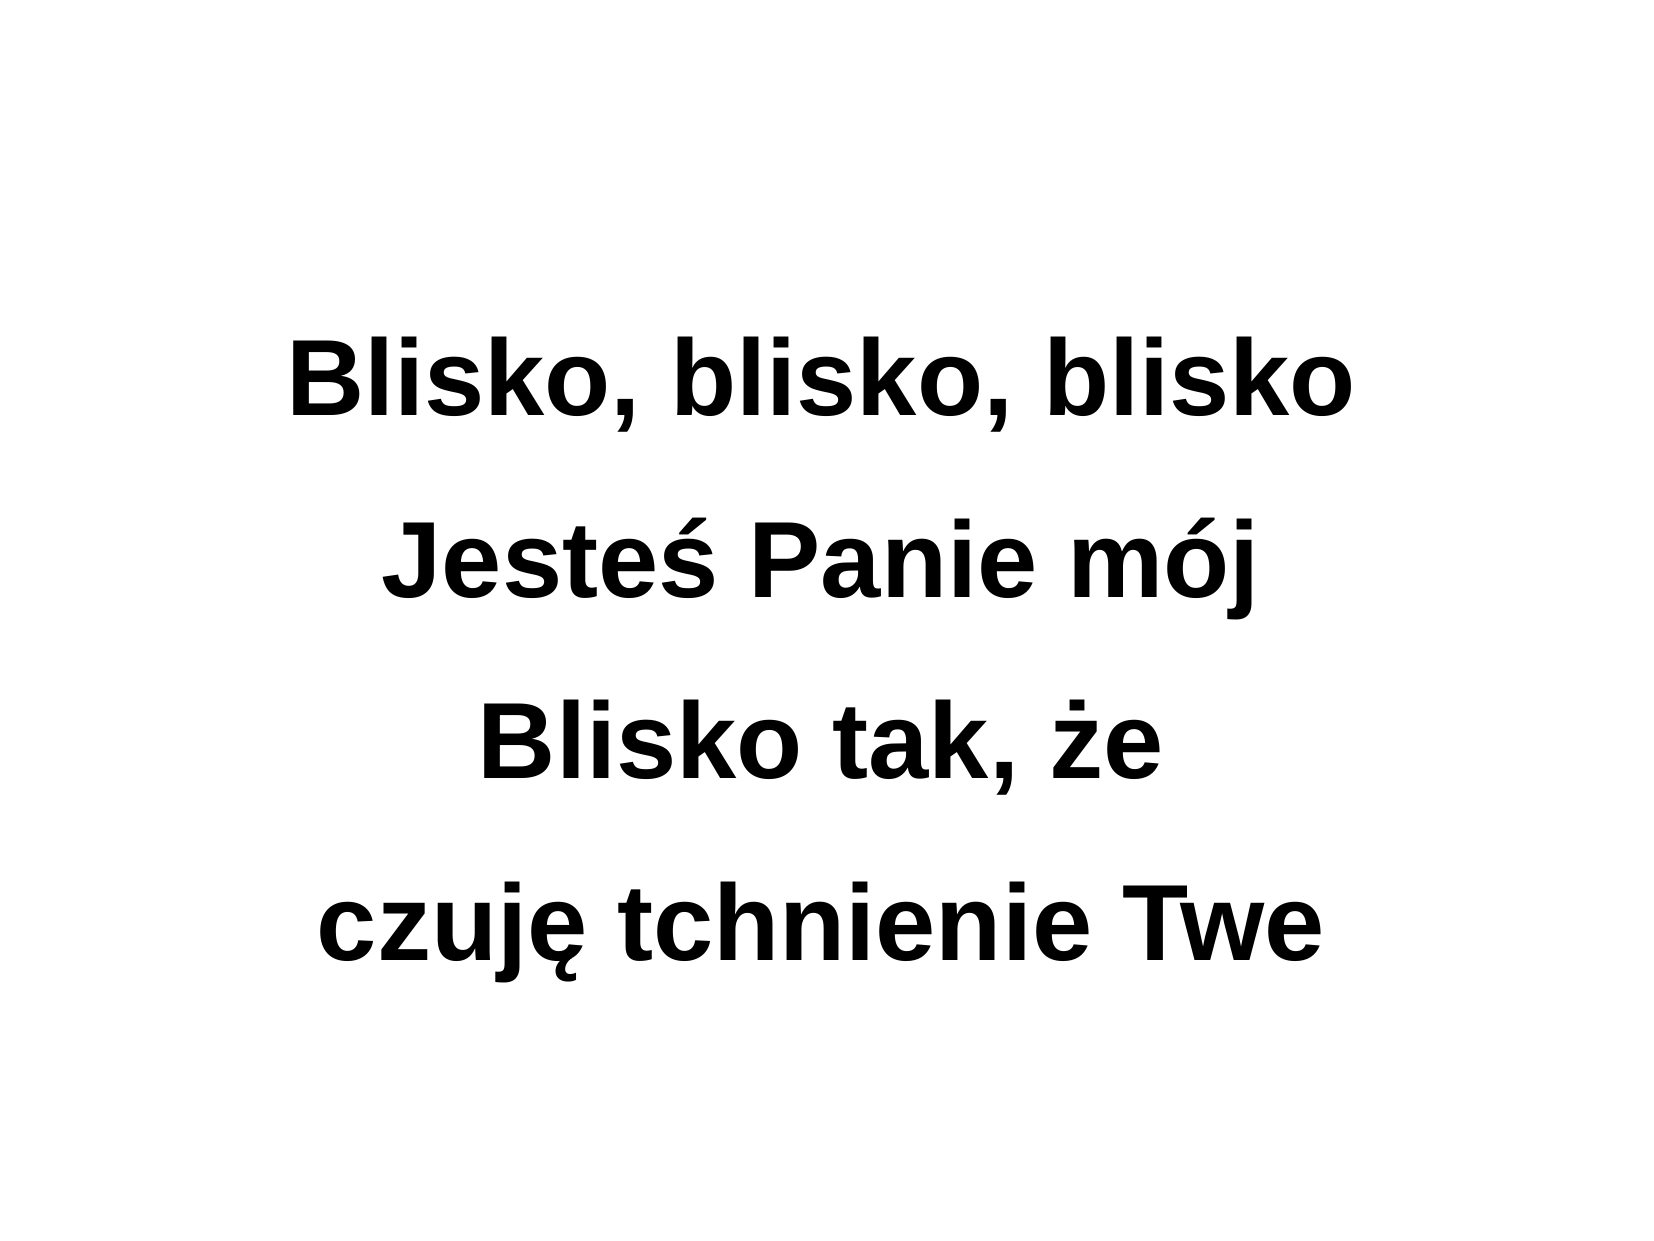

# Blisko, blisko, blisko
Jesteś Panie mój
Blisko tak, że
czuję tchnienie Twe